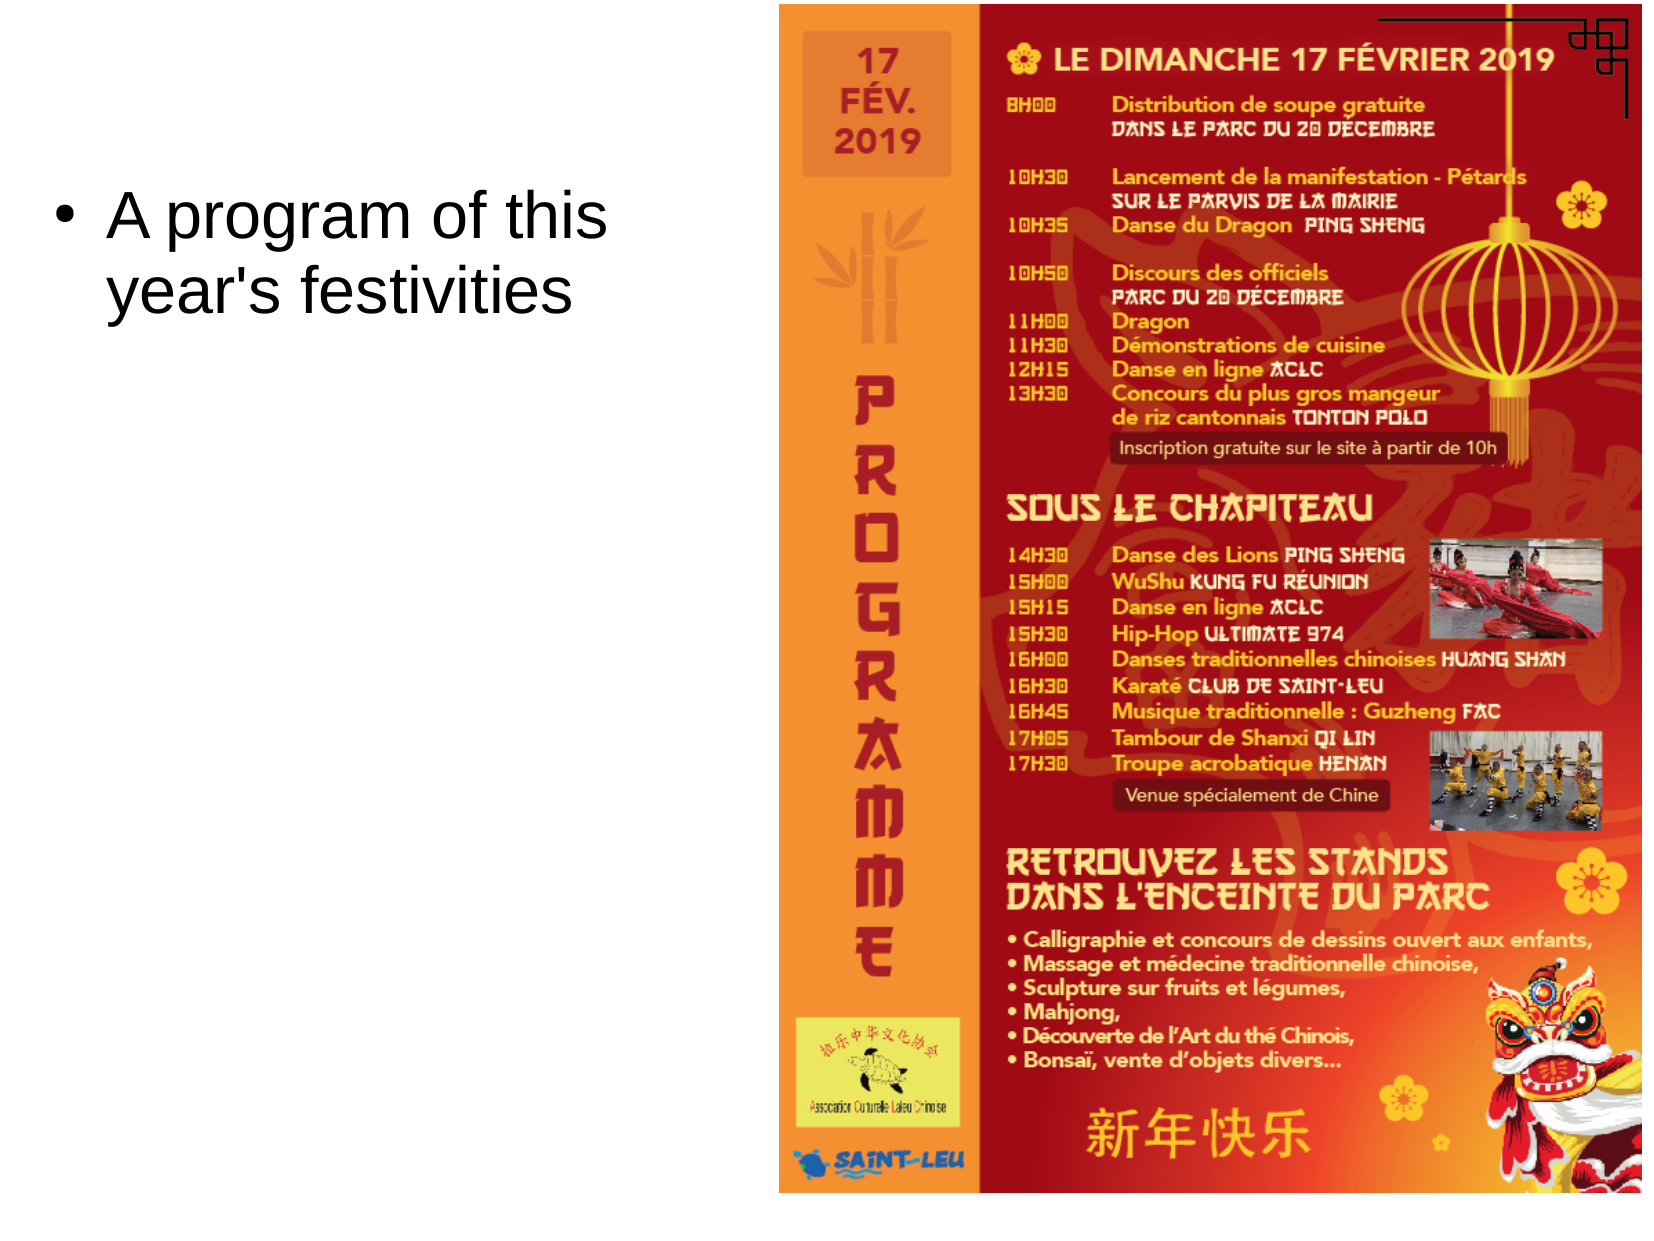

#
A program of this year's festivities